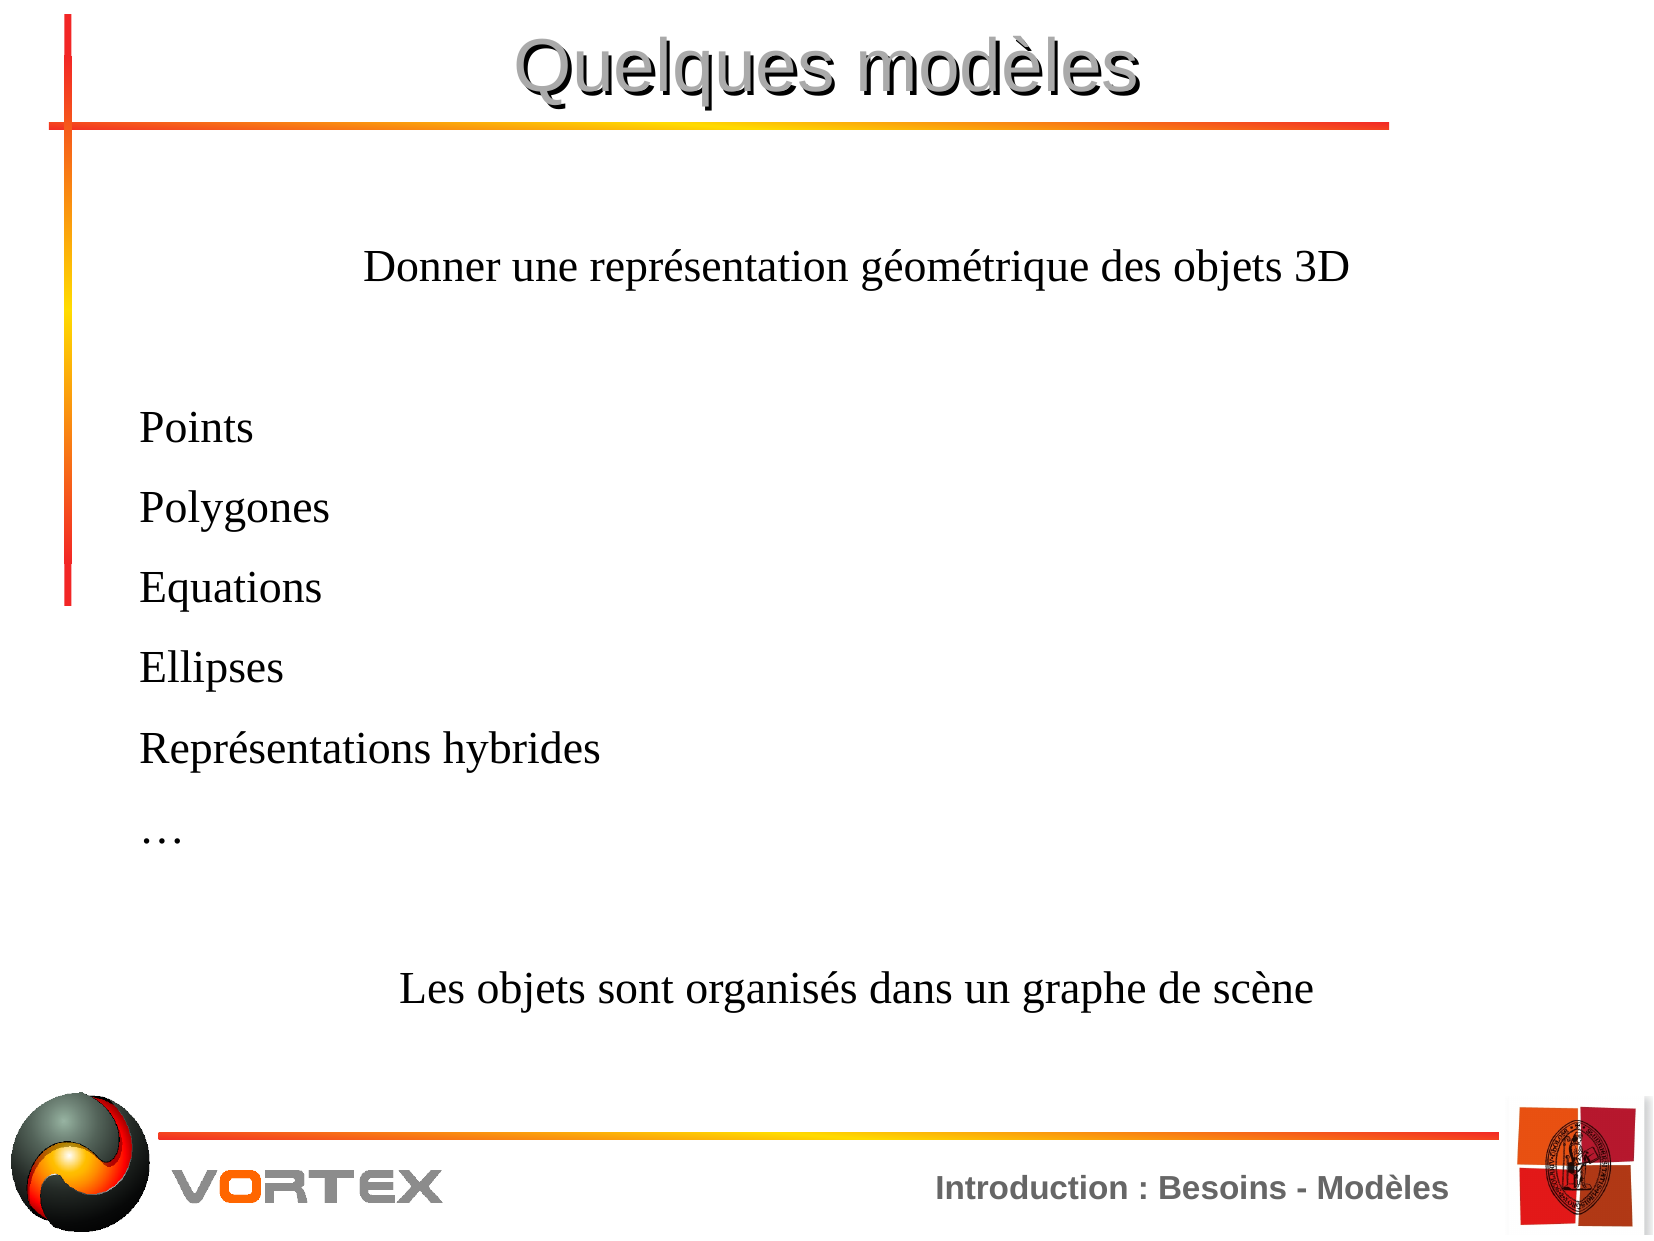

# Quelques modèles
Donner une représentation géométrique des objets 3D
Points
Polygones
Equations
Ellipses
Représentations hybrides
…
Les objets sont organisés dans un graphe de scène